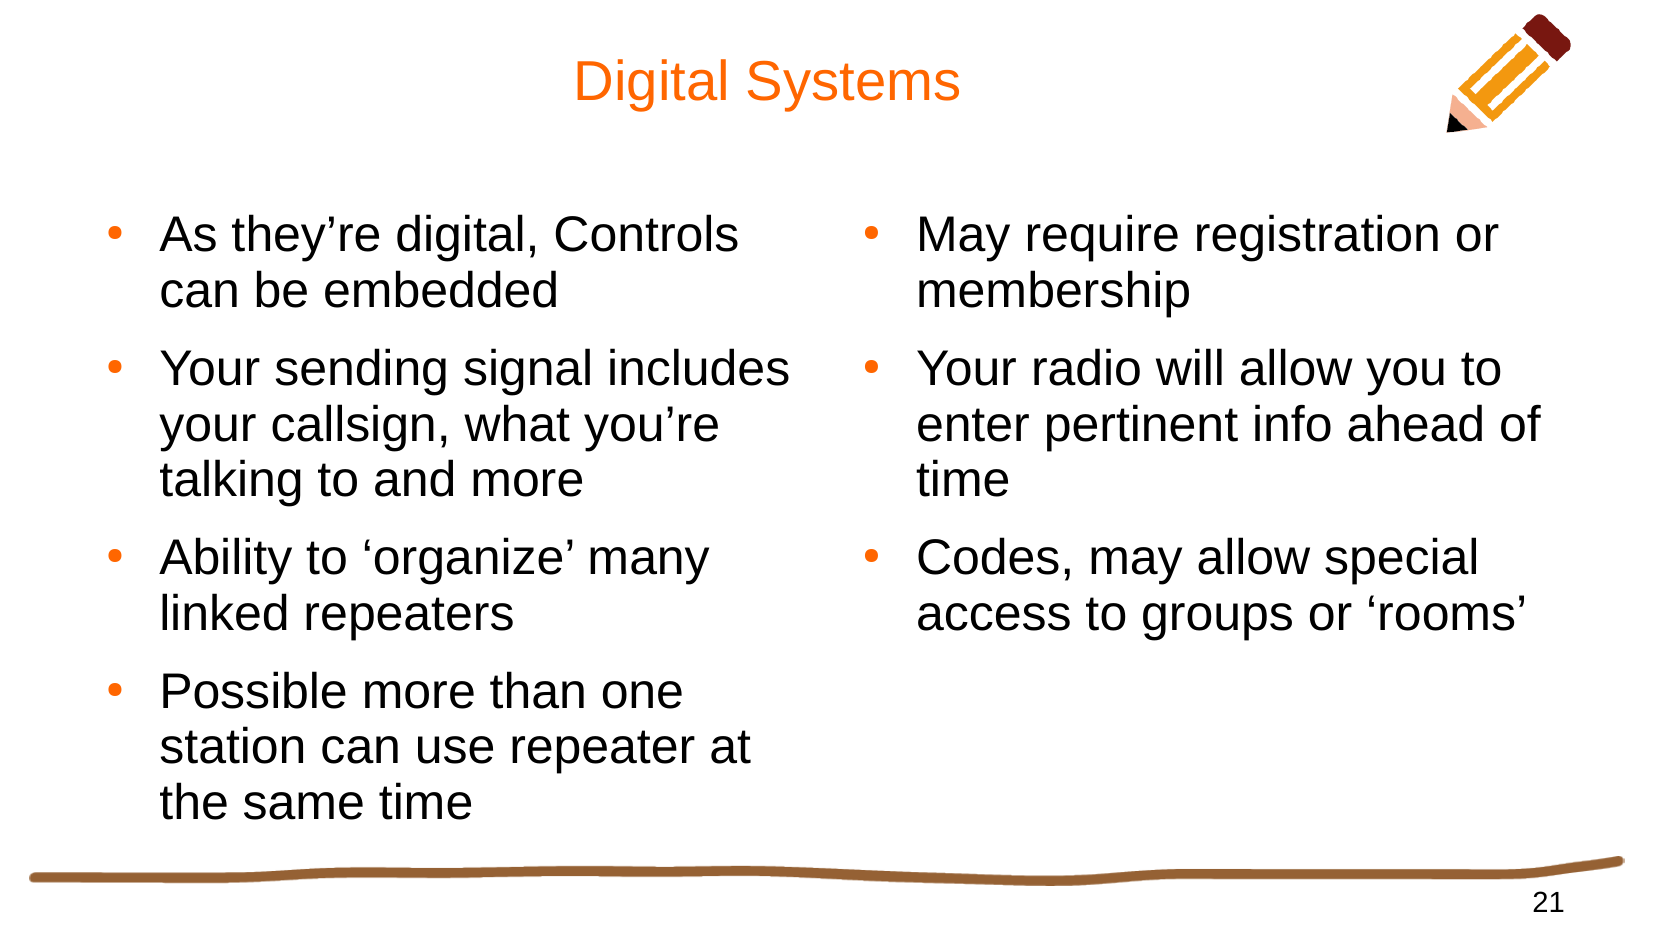

# Digital Systems
As they’re digital, Controls can be embedded
Your sending signal includes your callsign, what you’re talking to and more
Ability to ‘organize’ many linked repeaters
Possible more than one station can use repeater at the same time
May require registration or membership
Your radio will allow you to enter pertinent info ahead of time
Codes, may allow special access to groups or ‘rooms’
21